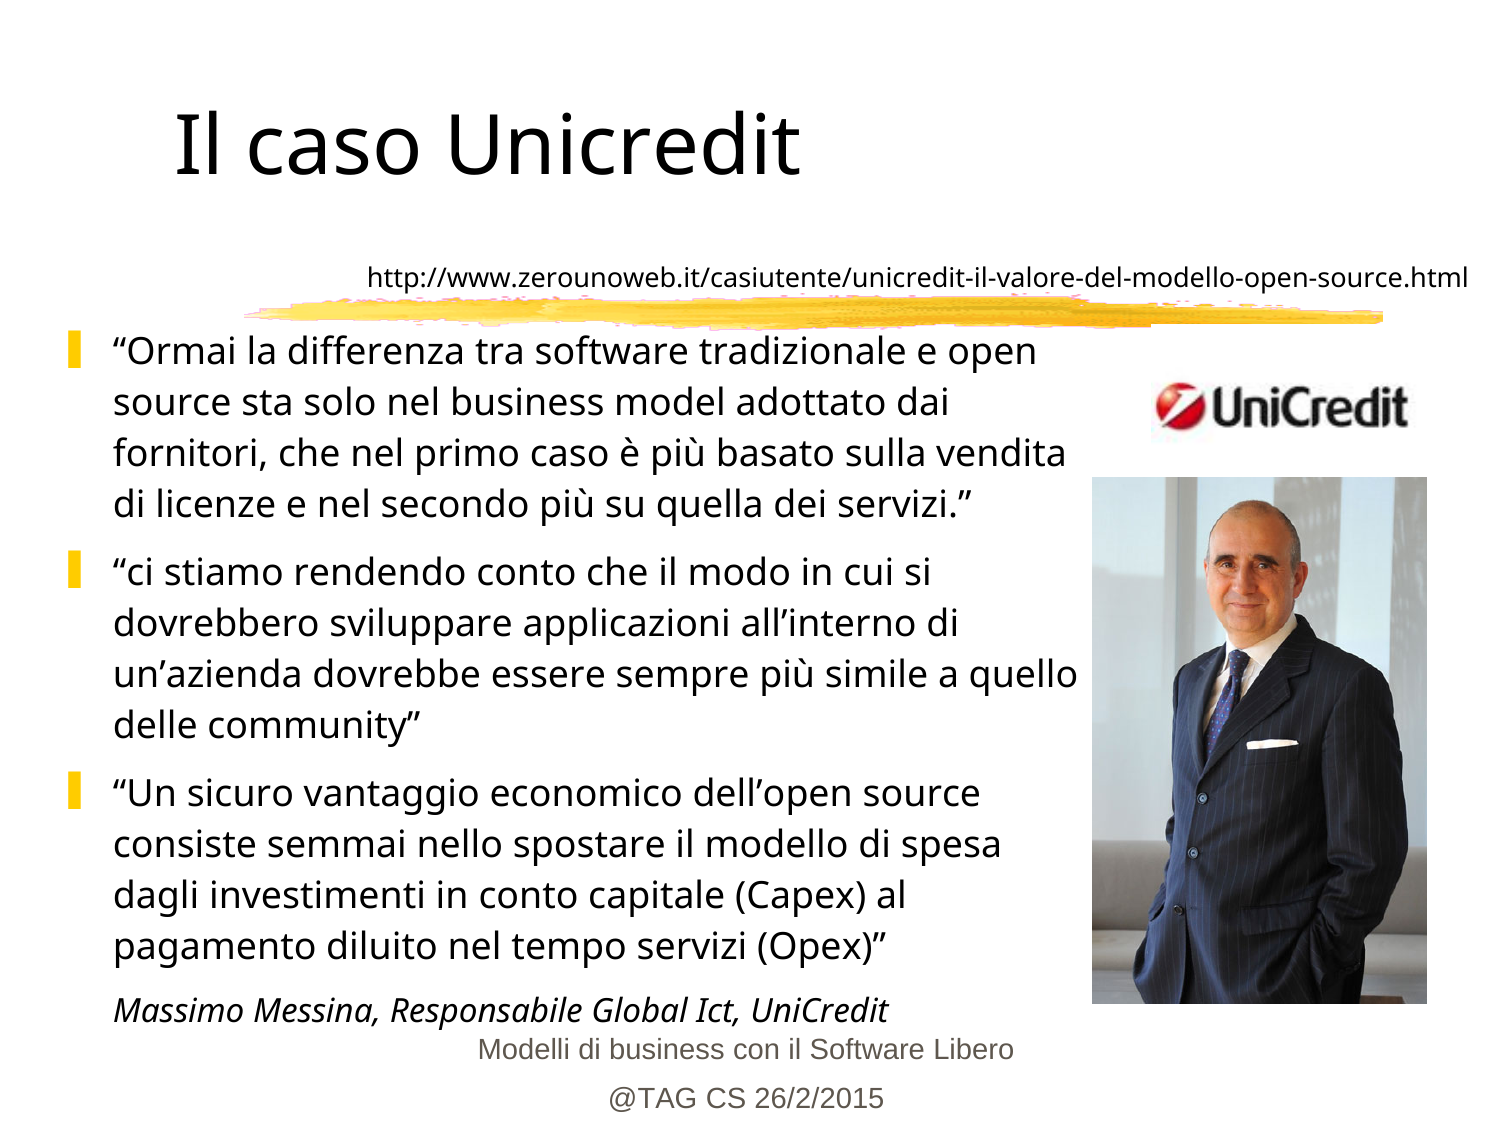

# Il caso Unicredit
http://www.zerounoweb.it/casiutente/unicredit-il-valore-del-modello-open-source.html
“Ormai la differenza tra software tradizionale e open source sta solo nel business model adottato dai fornitori, che nel primo caso è più basato sulla vendita di licenze e nel secondo più su quella dei servizi.”
“ci stiamo rendendo conto che il modo in cui si dovrebbero sviluppare applicazioni all’interno di un’azienda dovrebbe essere sempre più simile a quello delle community”
“Un sicuro vantaggio economico dell’open source consiste semmai nello spostare il modello di spesa dagli investimenti in conto capitale (Capex) al pagamento diluito nel tempo servizi (Opex)”
Massimo Messina, Responsabile Global Ict, UniCredit